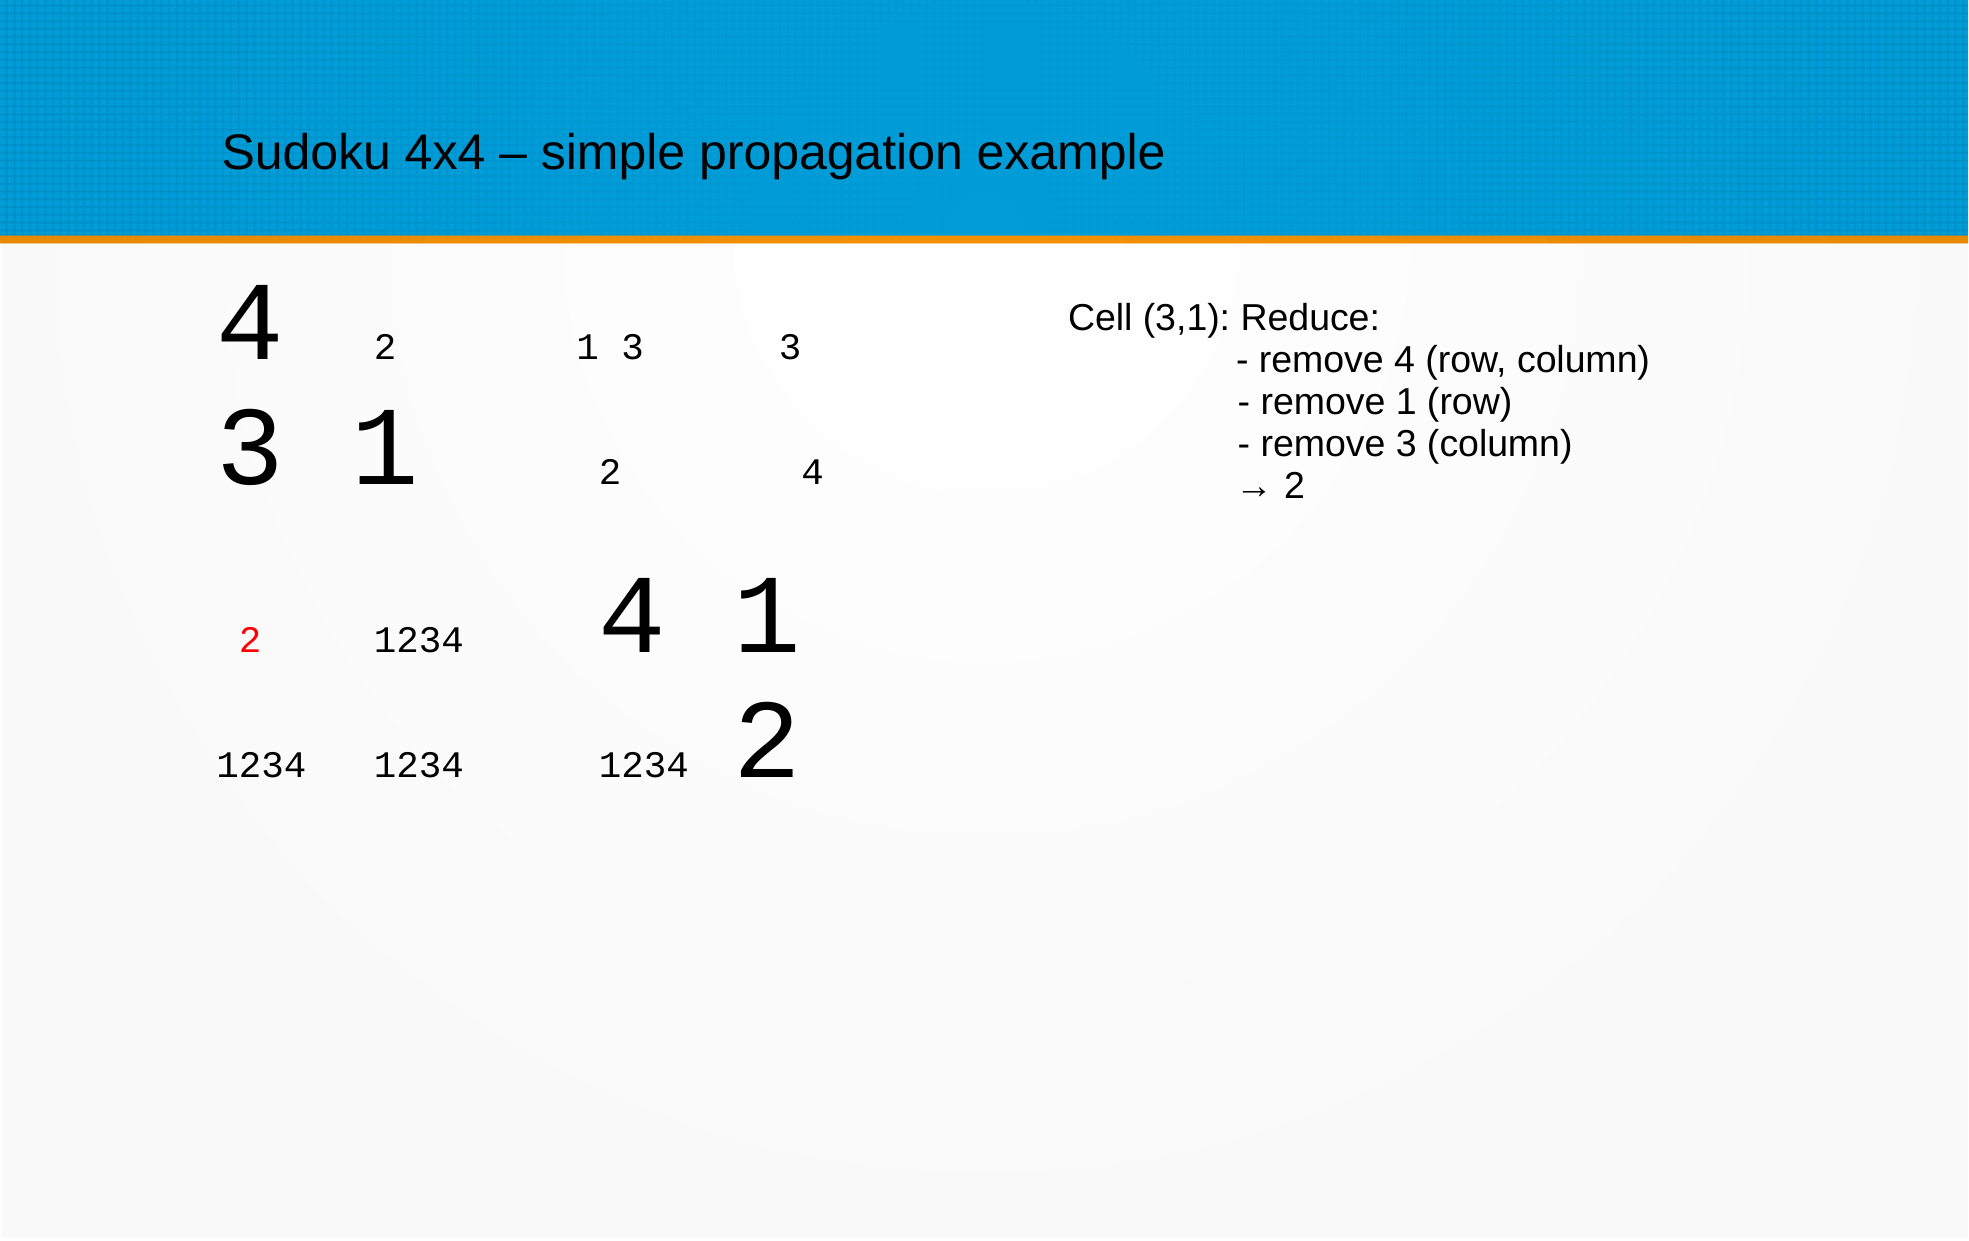

Sudoku 4x4 – simple propagation example
Cell (3,1): Reduce:
 - remove 4 (row, column)
	 - remove 1 (row)
	 - remove 3 (column)
 → 2
4 2 1 3 3
3 1 2 4
 2 1234 4 1
1234 1234 1234 2